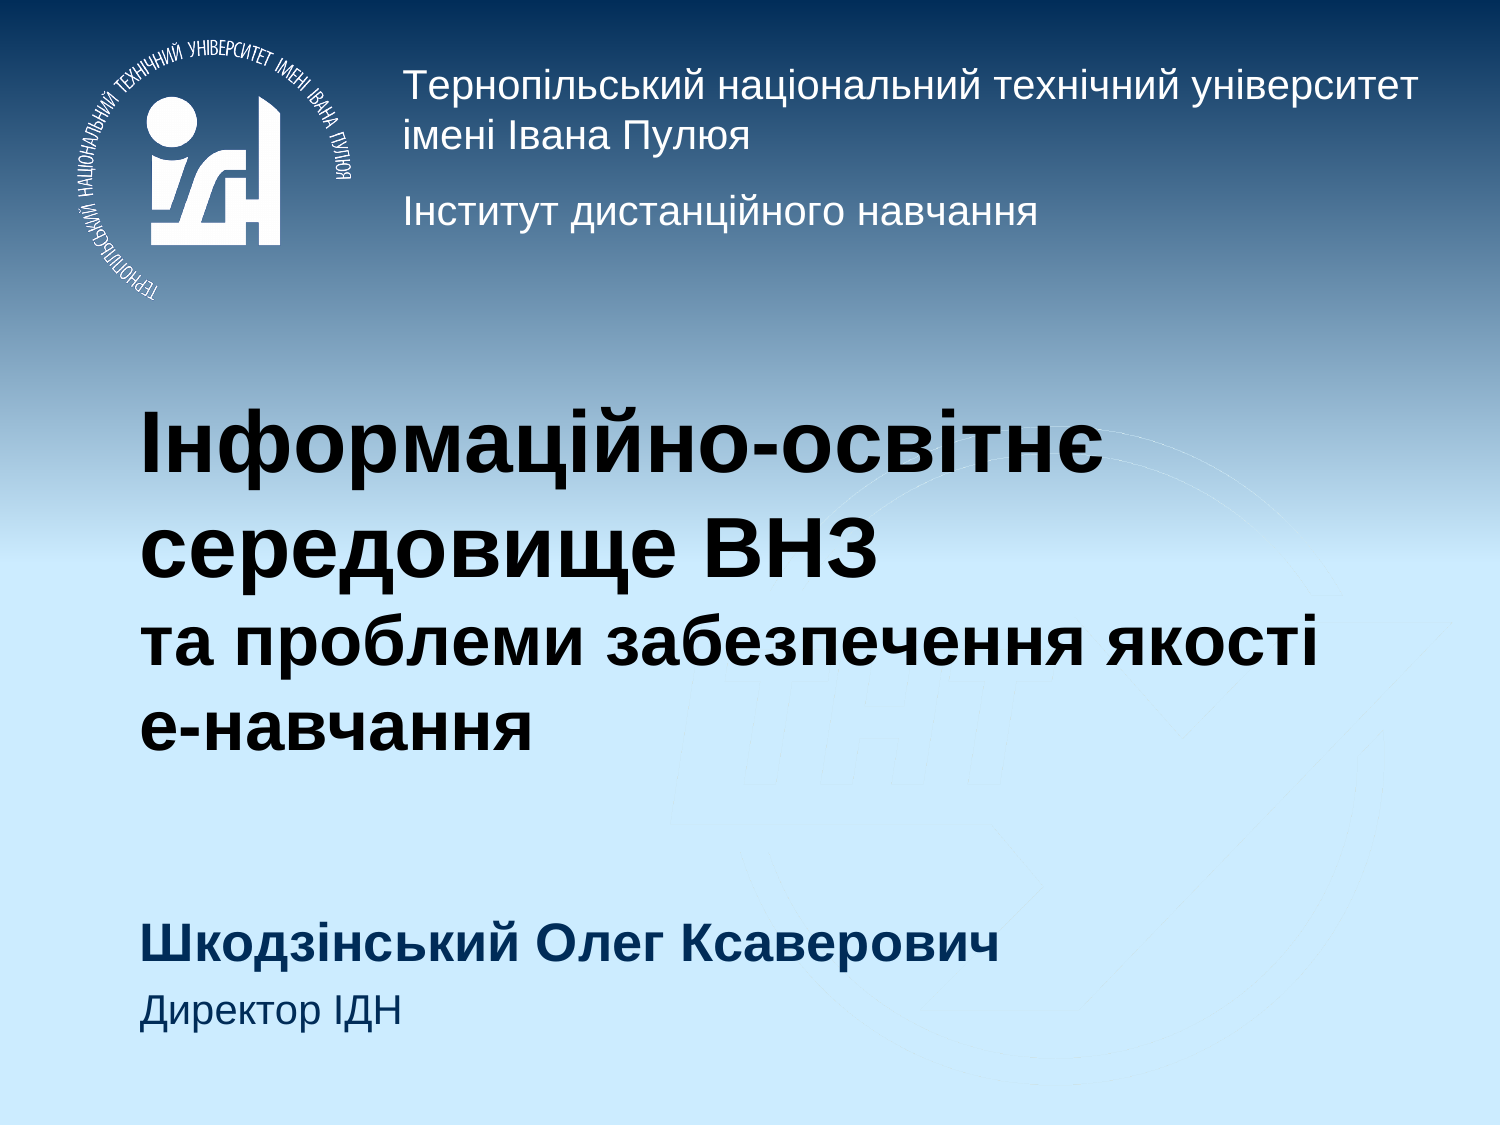

Тернопільський національний технічний університет імені Івана Пулюя
Інститут дистанційного навчання
# Інформаційно-освітнє середовище ВНЗ та проблеми забезпечення якості е-навчання
Шкодзінський Олег Ксаверович
Директор ІДН